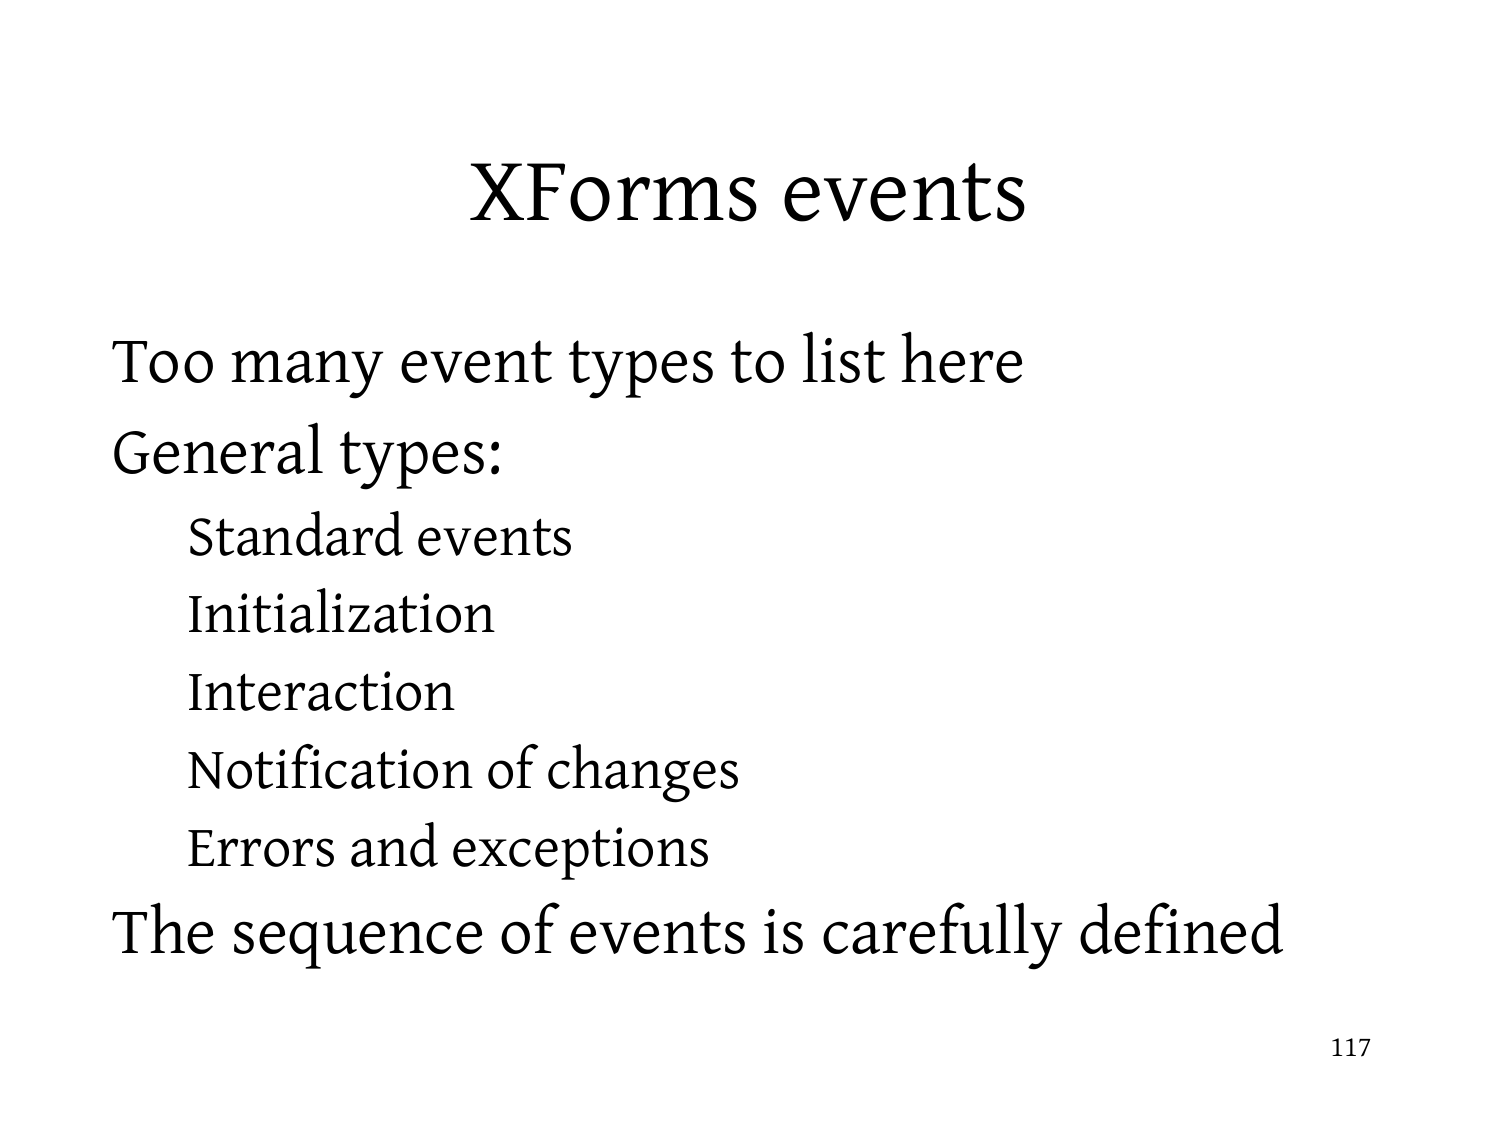

# XForms events
Too many event types to list here
General types:
Standard events
Initialization
Interaction
Notification of changes
Errors and exceptions
The sequence of events is carefully defined